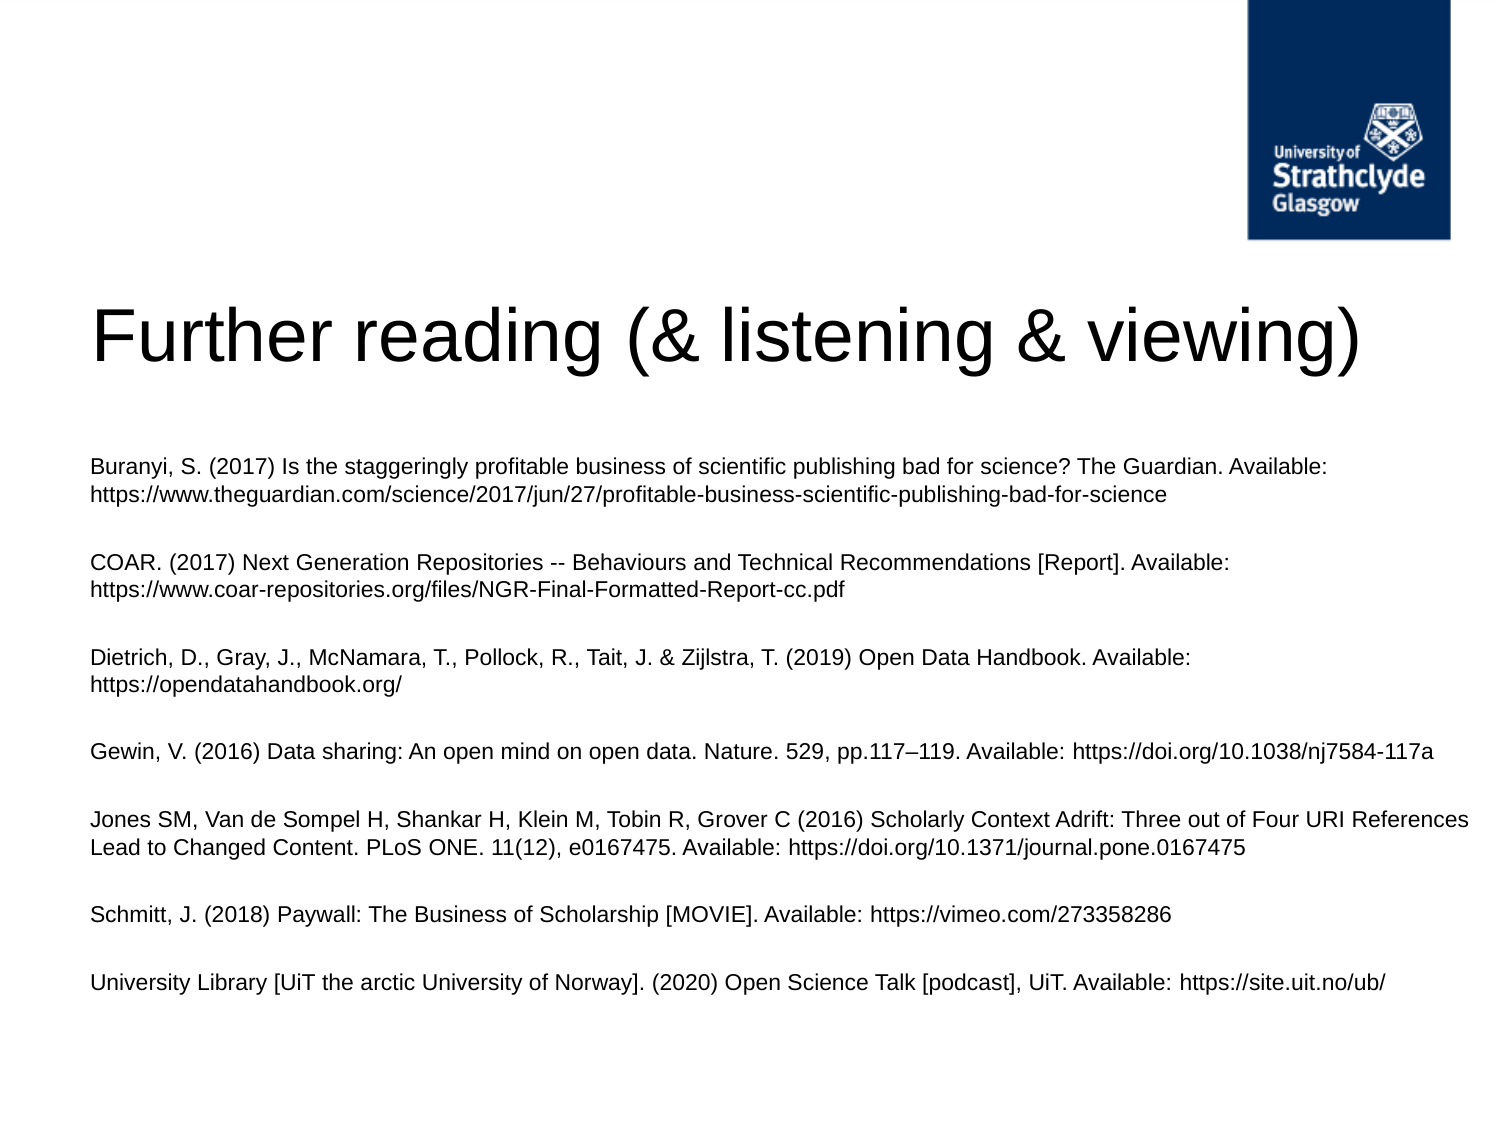

Further reading (& listening & viewing)
# Buranyi, S. (2017) Is the staggeringly profitable business of scientific publishing bad for science? The Guardian. Available: https://www.theguardian.com/science/2017/jun/27/profitable-business-scientific-publishing-bad-for-science
COAR. (2017) Next​​ Generation ​​Repositories -- Behaviours ​​and ​​Technical ​​Recommendations​​ [Report]. Available: https://www.coar-repositories.org/files/NGR-Final-Formatted-Report-cc.pdf
Dietrich, D., Gray, J., McNamara, T., Pollock, R., Tait, J. & Zijlstra, T. (2019) Open Data Handbook. Available: https://opendatahandbook.org/
Gewin, V. (2016) Data sharing: An open mind on open data. Nature. 529, pp.117–119. Available: https://doi.org/10.1038/nj7584-117a
Jones SM, Van de Sompel H, Shankar H, Klein M, Tobin R, Grover C (2016) Scholarly Context Adrift: Three out of Four URI References Lead to Changed Content. PLoS ONE. 11(12), e0167475. Available: https://doi.org/10.1371/journal.pone.0167475
Schmitt, J. (2018) Paywall: The Business of Scholarship [MOVIE]. Available: https://vimeo.com/273358286
University Library [UiT the arctic University of Norway]. (2020) Open Science Talk [podcast], UiT. Available: https://site.uit.no/ub/